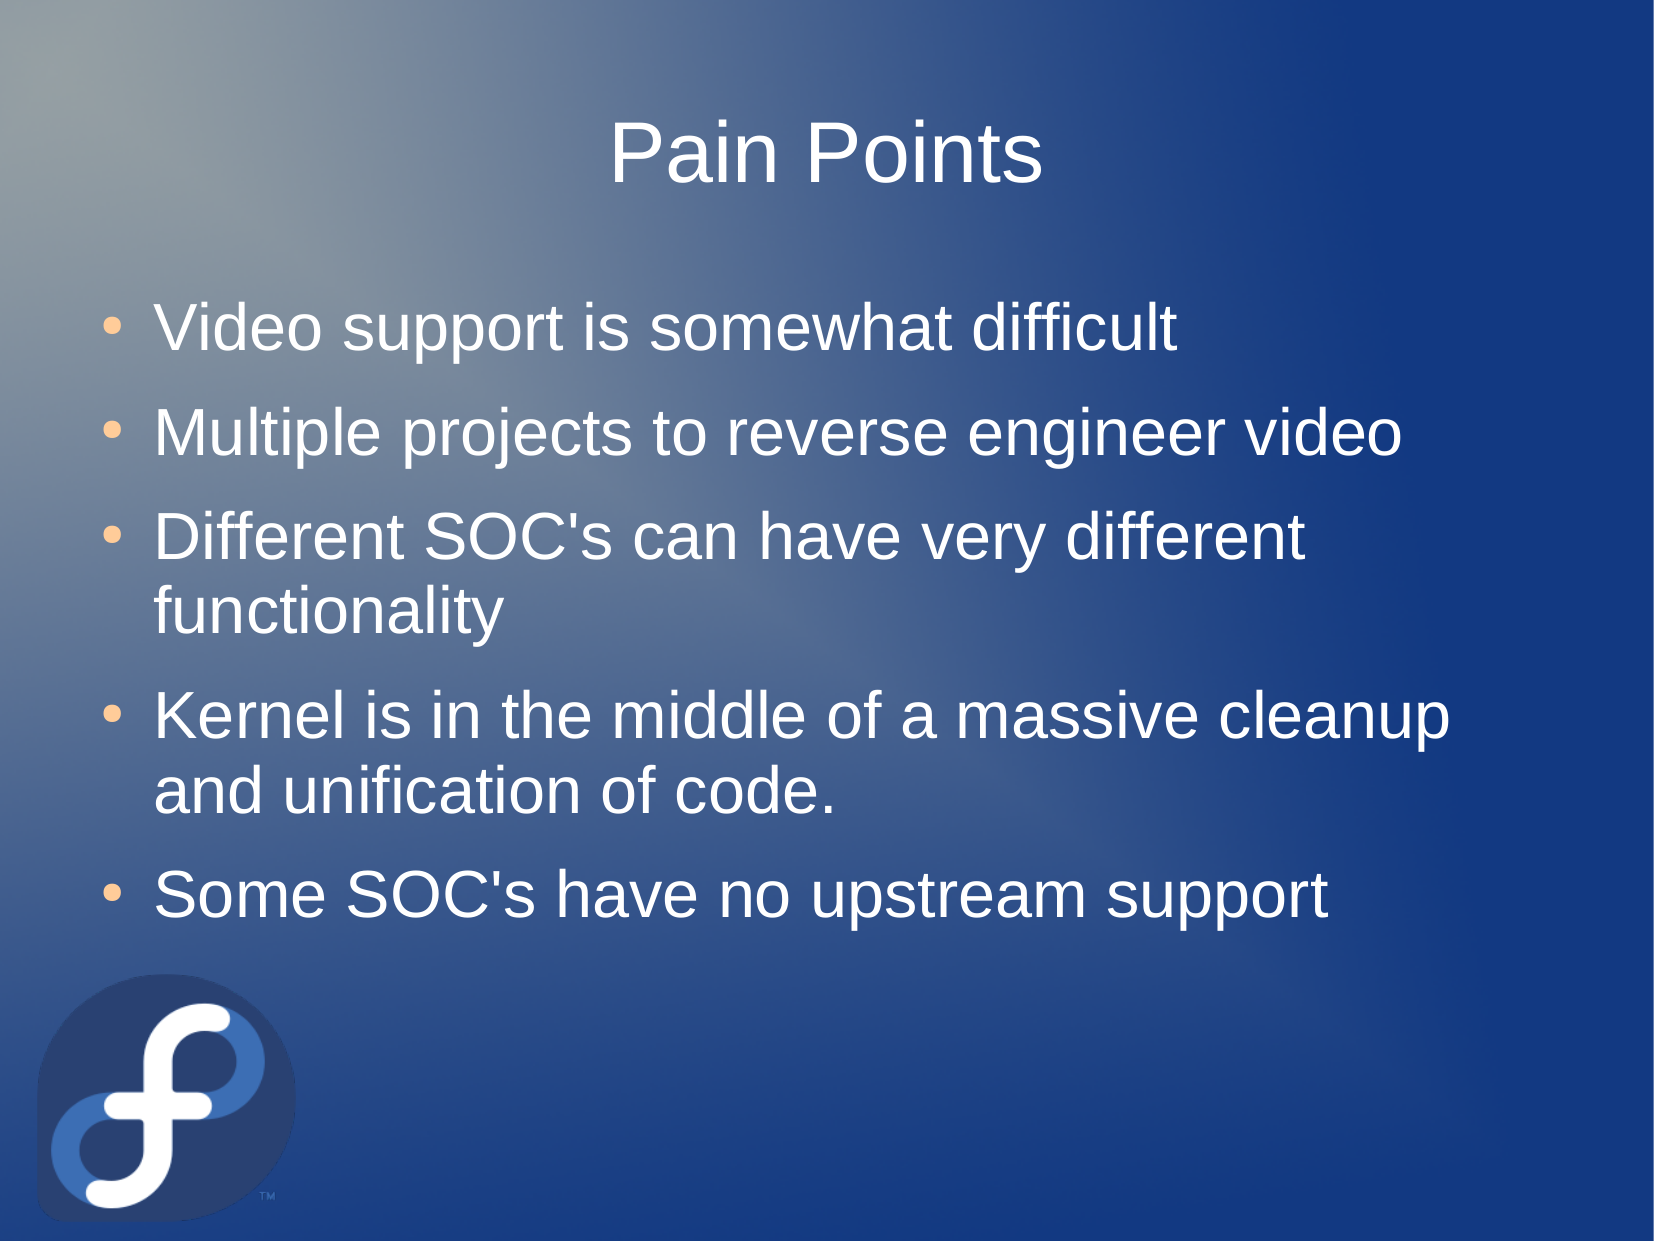

# Pain Points
Video support is somewhat difficult
Multiple projects to reverse engineer video
Different SOC's can have very different functionality
Kernel is in the middle of a massive cleanup and unification of code.
Some SOC's have no upstream support